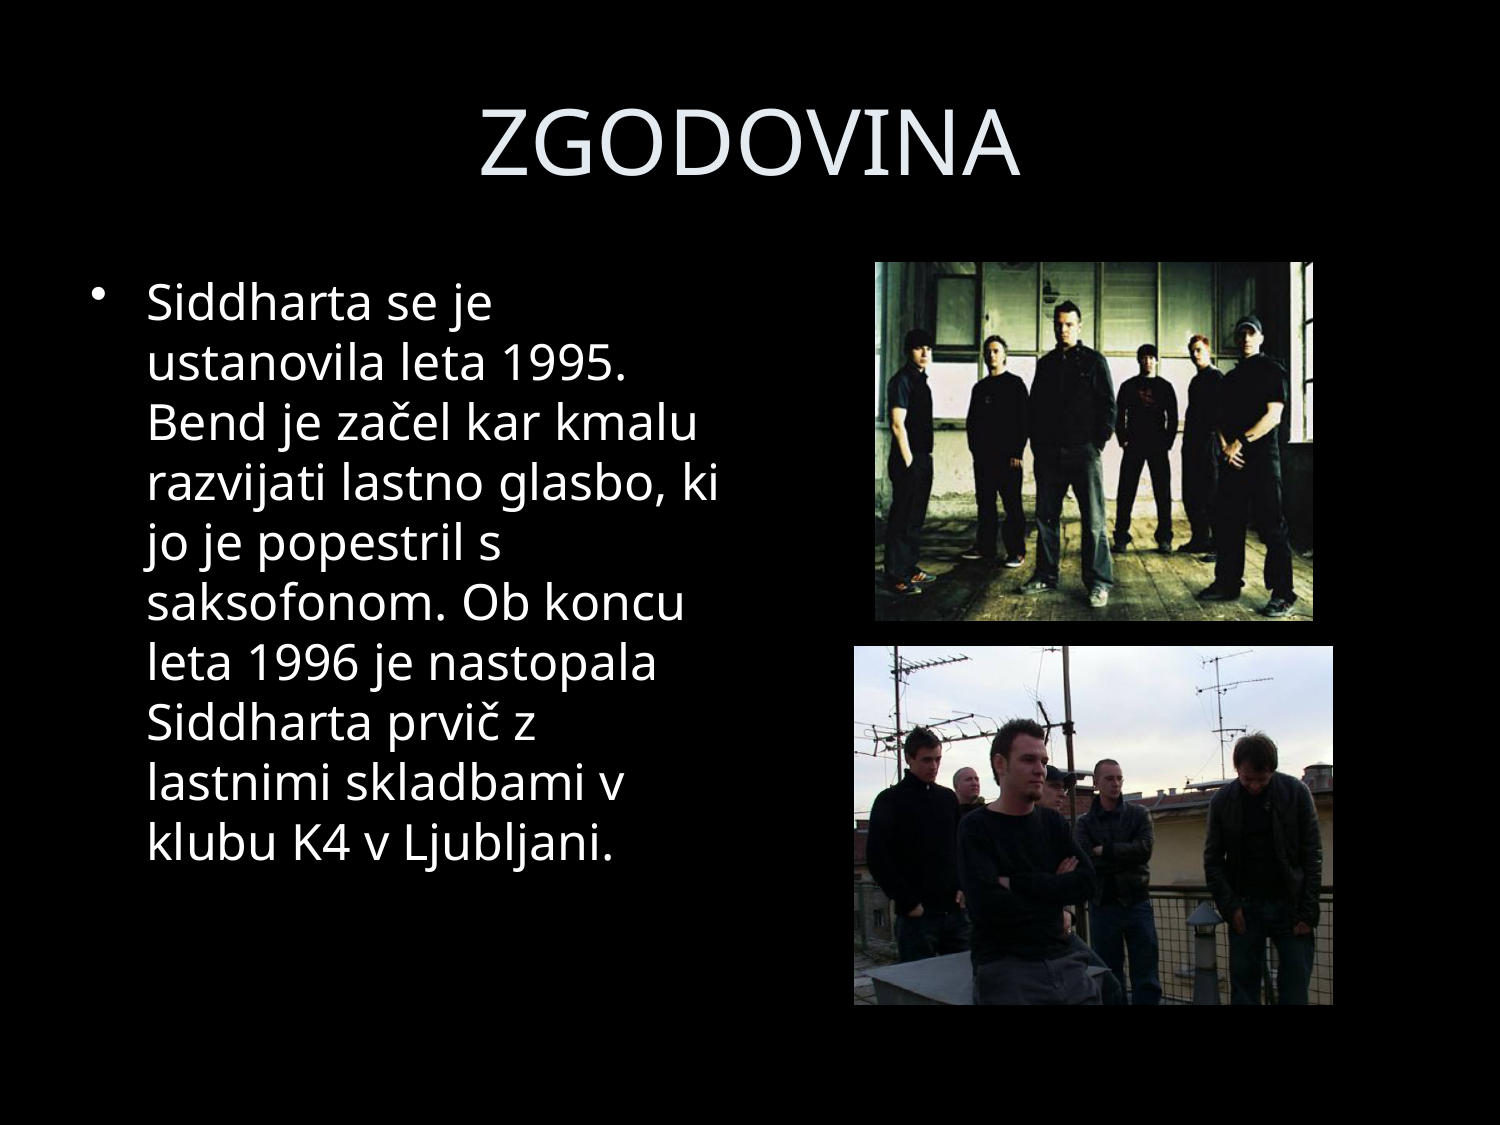

# ZGODOVINA
Siddharta se je ustanovila leta 1995. Bend je začel kar kmalu razvijati lastno glasbo, ki jo je popestril s saksofonom. Ob koncu leta 1996 je nastopala Siddharta prvič z lastnimi skladbami v klubu K4 v Ljubljani.